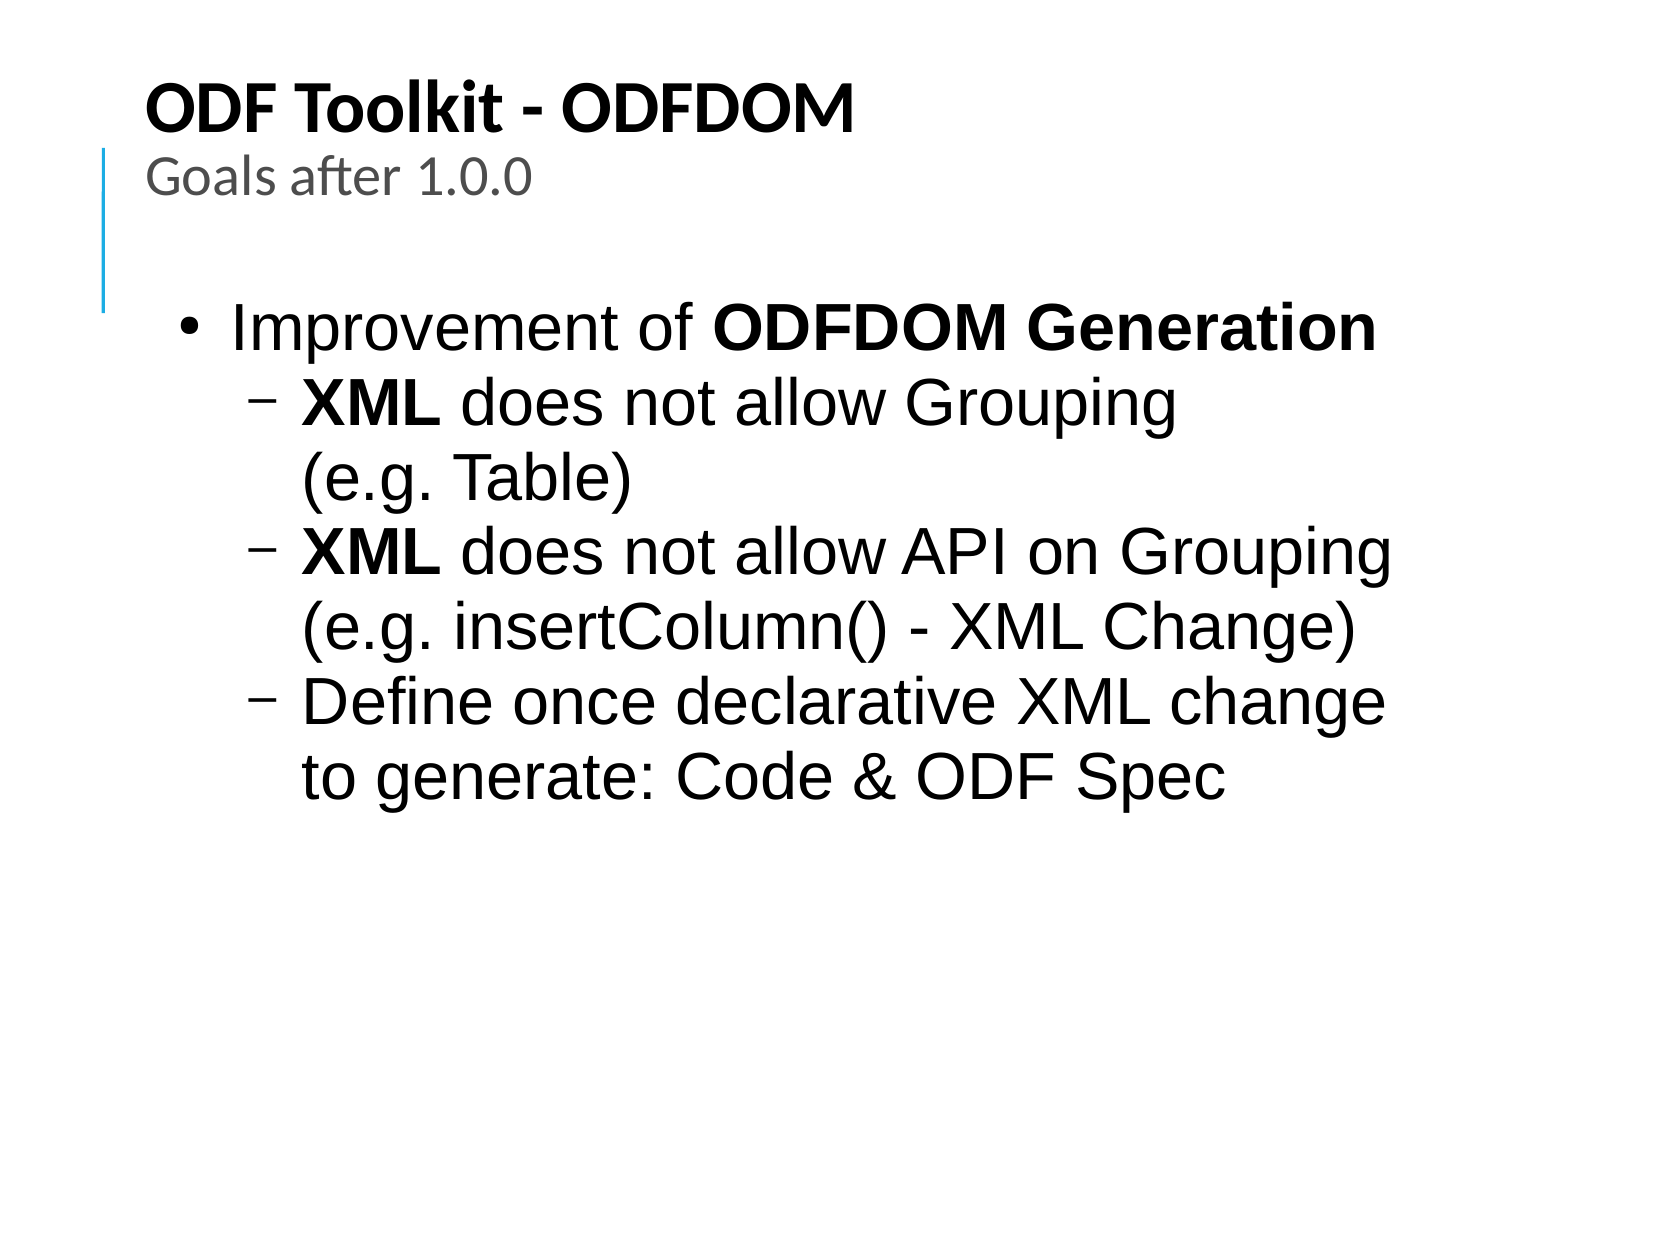

# ODF Toolkit - ODFDOM Goals after 1.0.0
Improvement of ODFDOM Generation
XML does not allow Grouping
(e.g. Table)
XML does not allow API on Grouping
(e.g. insertColumn() - XML Change)
Define once declarative XML change
to generate: Code & ODF Spec